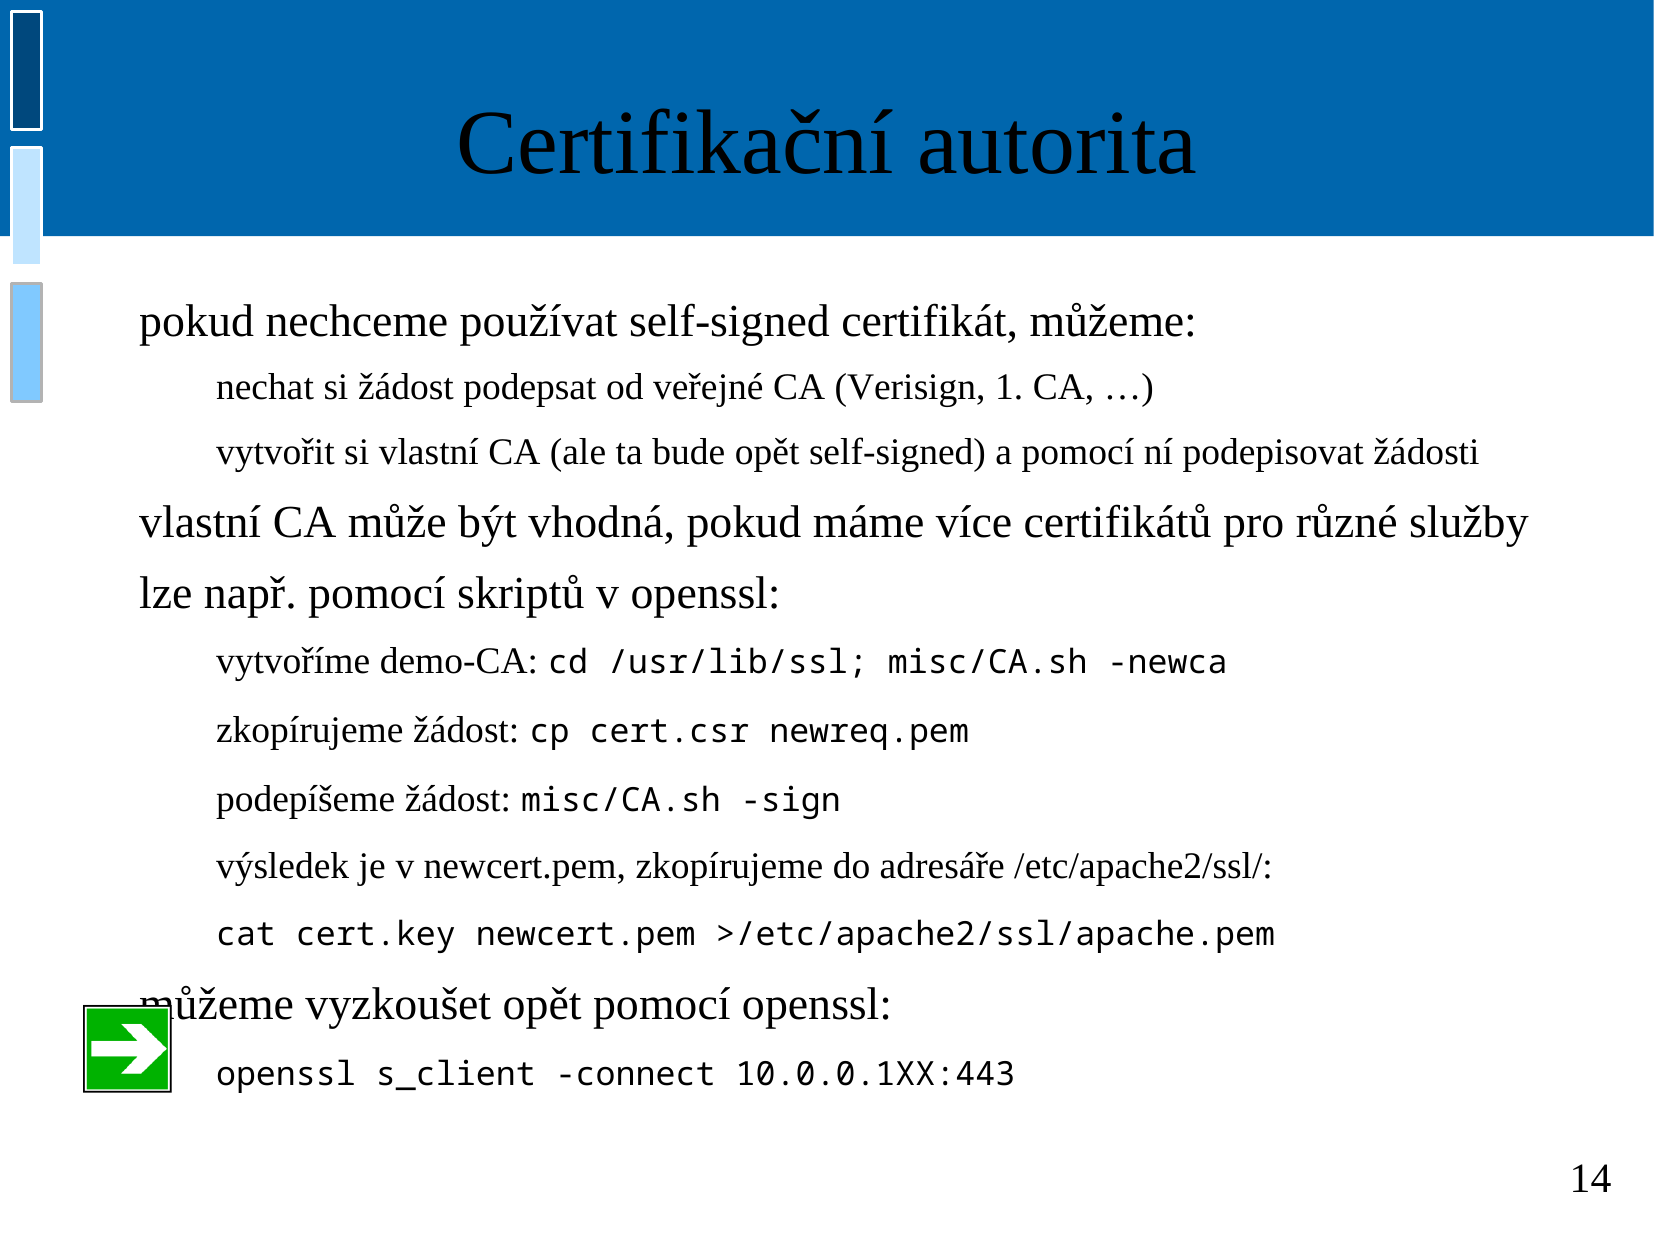

# Certifikační autorita
pokud nechceme používat self-signed certifikát, můžeme:
nechat si žádost podepsat od veřejné CA (Verisign, 1. CA, …)
vytvořit si vlastní CA (ale ta bude opět self-signed) a pomocí ní podepisovat žádosti
vlastní CA může být vhodná, pokud máme více certifikátů pro různé služby
lze např. pomocí skriptů v openssl:
vytvoříme demo-CA: cd /usr/lib/ssl; misc/CA.sh -newca
zkopírujeme žádost: cp cert.csr newreq.pem
podepíšeme žádost: misc/CA.sh -sign
výsledek je v newcert.pem, zkopírujeme do adresáře /etc/apache2/ssl/:
cat cert.key newcert.pem >/etc/apache2/ssl/apache.pem
můžeme vyzkoušet opět pomocí openssl:
openssl s_client -connect 10.0.0.1XX:443